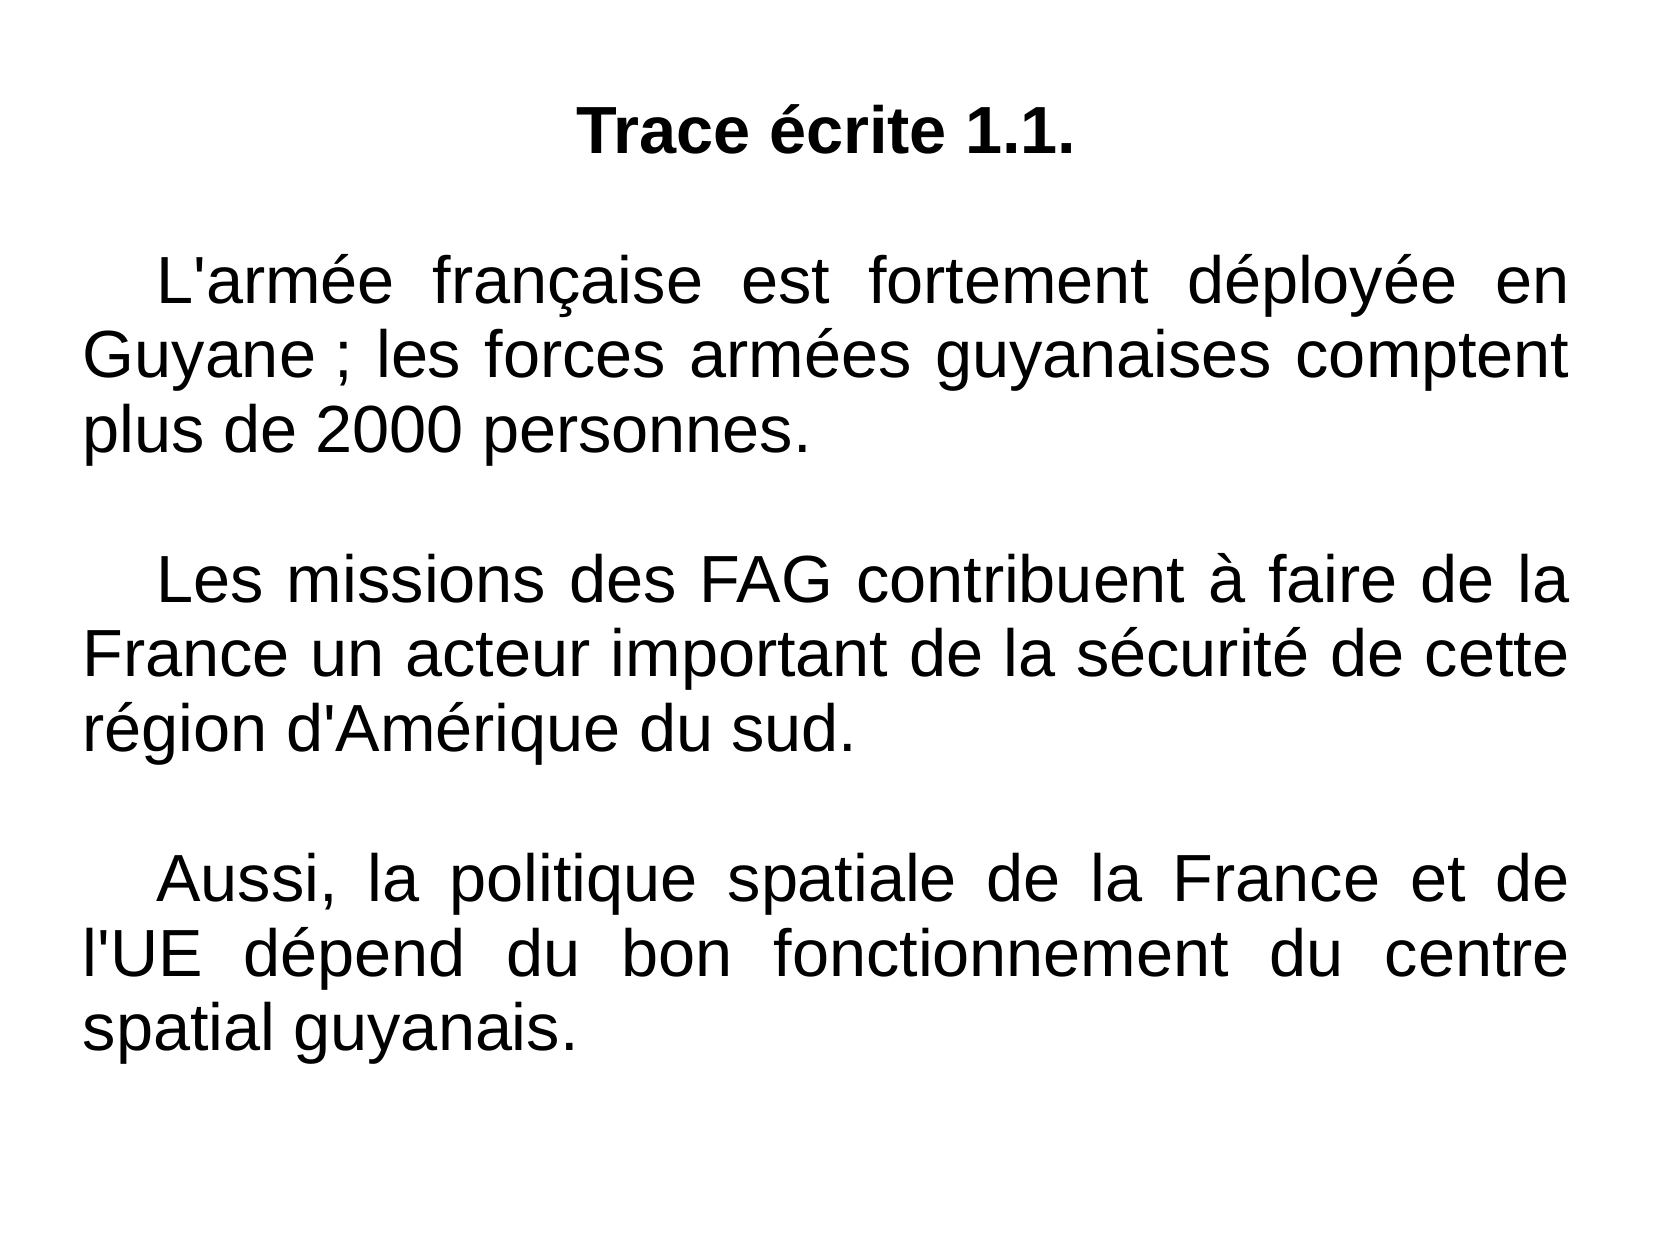

# Trace écrite 1.1.
	L'armée française est fortement déployée en Guyane ; les forces armées guyanaises comptent plus de 2000 personnes.
	Les missions des FAG contribuent à faire de la France un acteur important de la sécurité de cette région d'Amérique du sud.
	Aussi, la politique spatiale de la France et de l'UE dépend du bon fonctionnement du centre spatial guyanais.